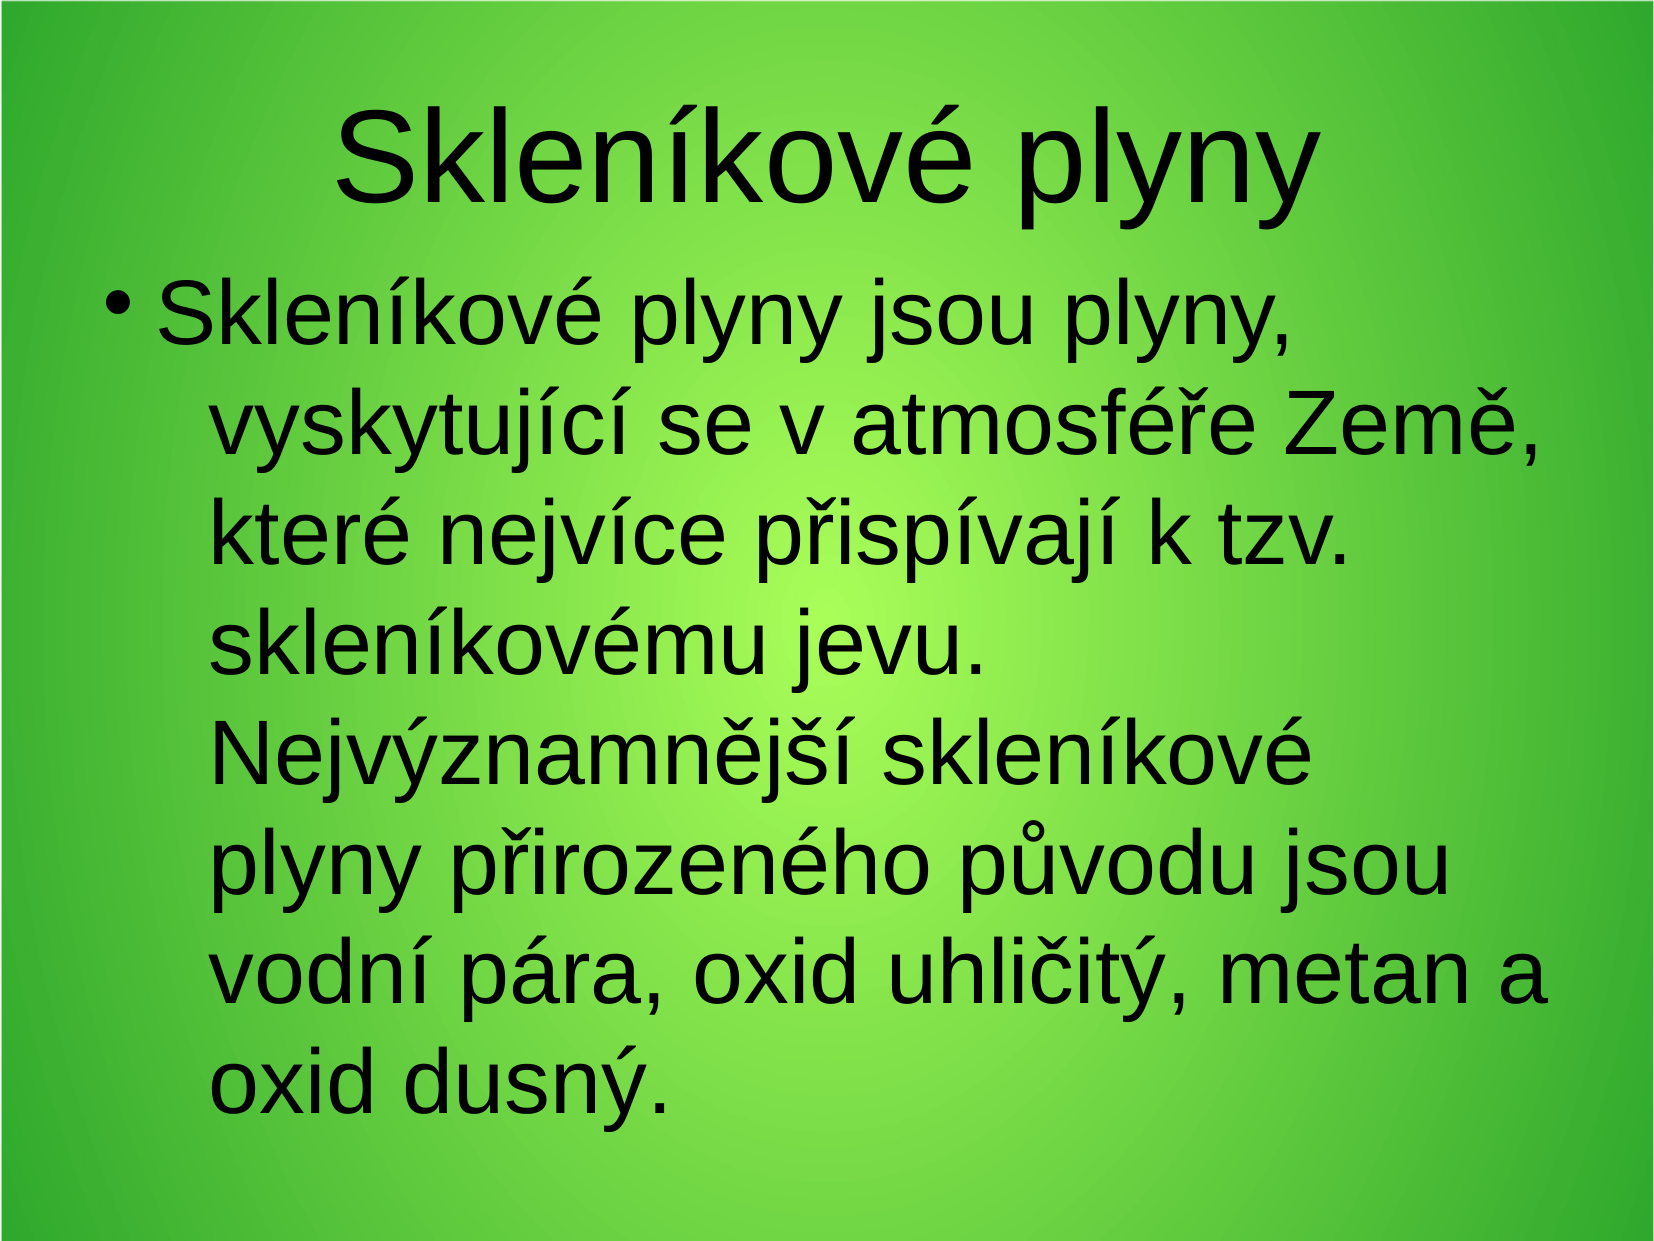

Skleníkové plyny
Skleníkové plyny jsou plyny, vyskytující se v atmosféře Země, které nejvíce přispívají k tzv. skleníkovému jevu. Nejvýznamnější skleníkové plyny přirozeného původu jsou vodní pára, oxid uhličitý, metan a oxid dusný.